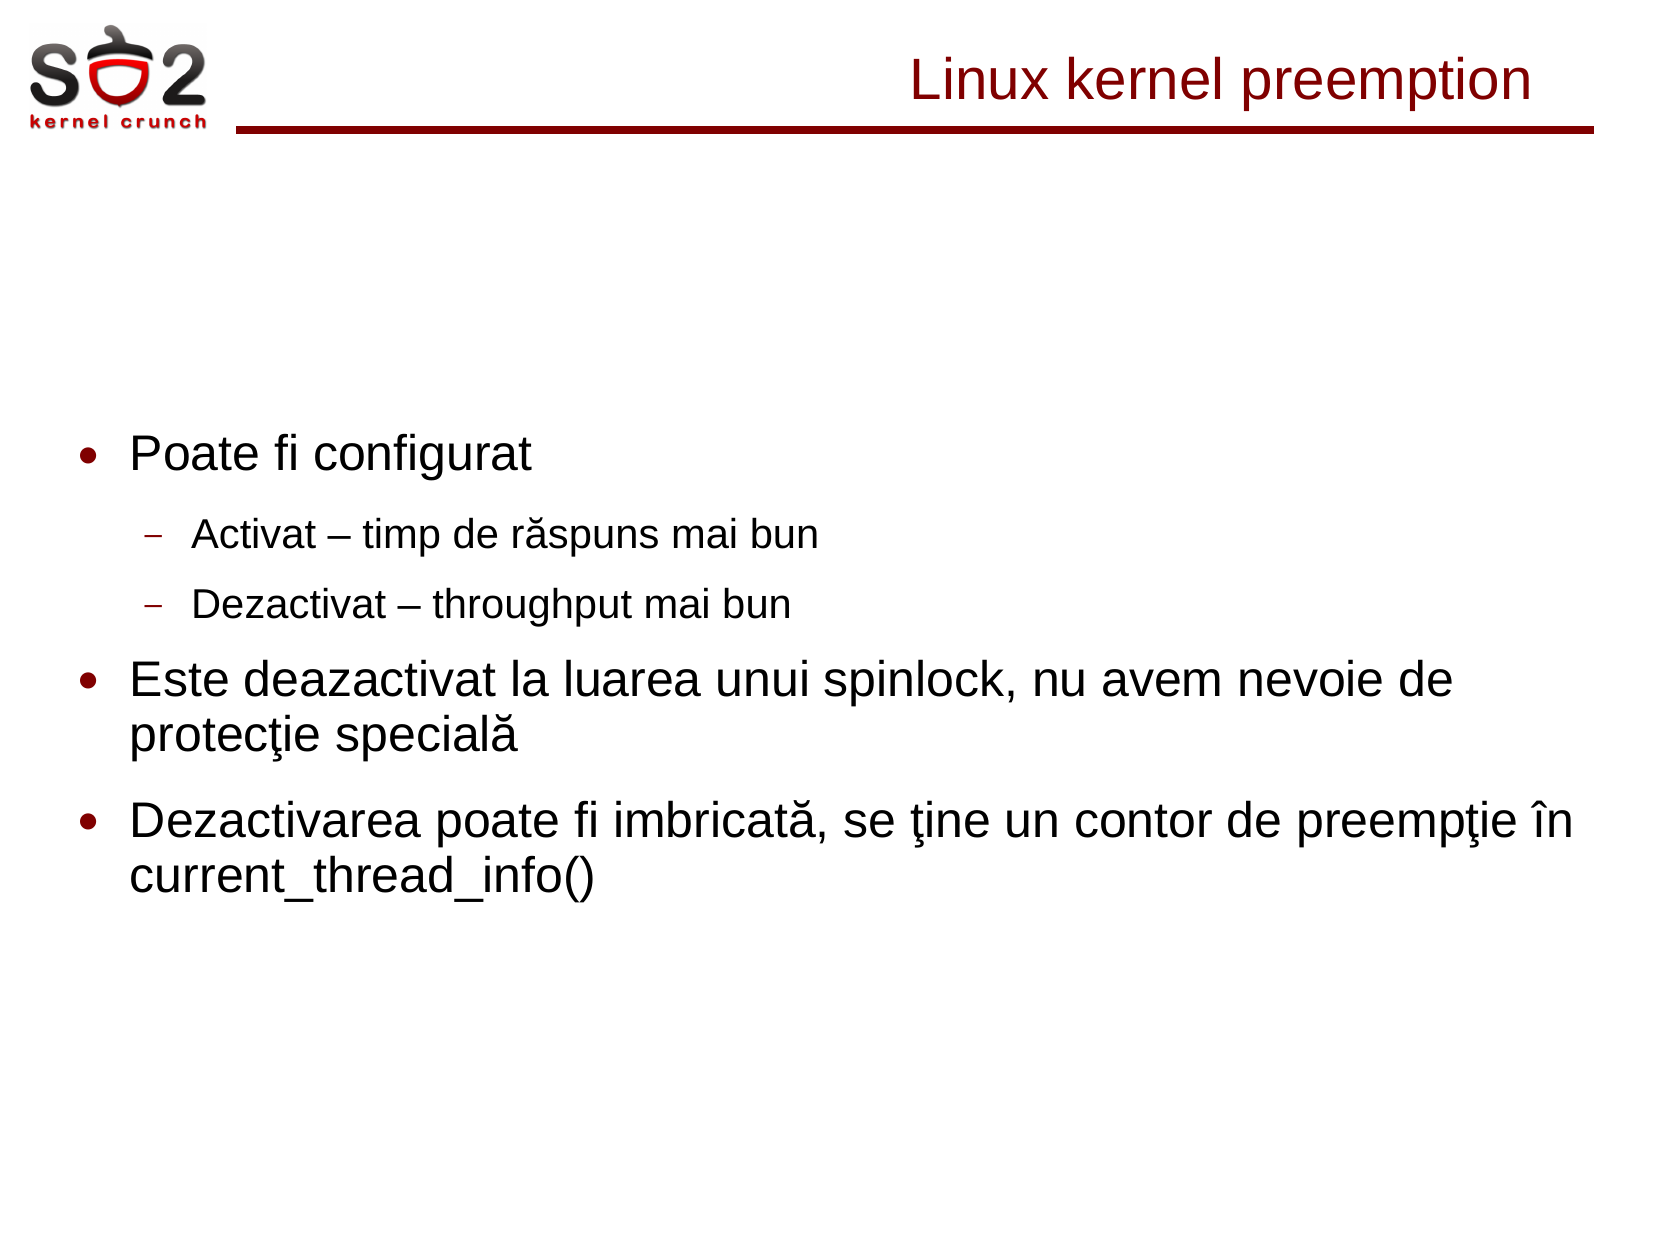

# Linux kernel preemption
Poate fi configurat
Activat – timp de răspuns mai bun
Dezactivat – throughput mai bun
Este deazactivat la luarea unui spinlock, nu avem nevoie de protecţie specială
Dezactivarea poate fi imbricată, se ţine un contor de preempţie în current_thread_info()